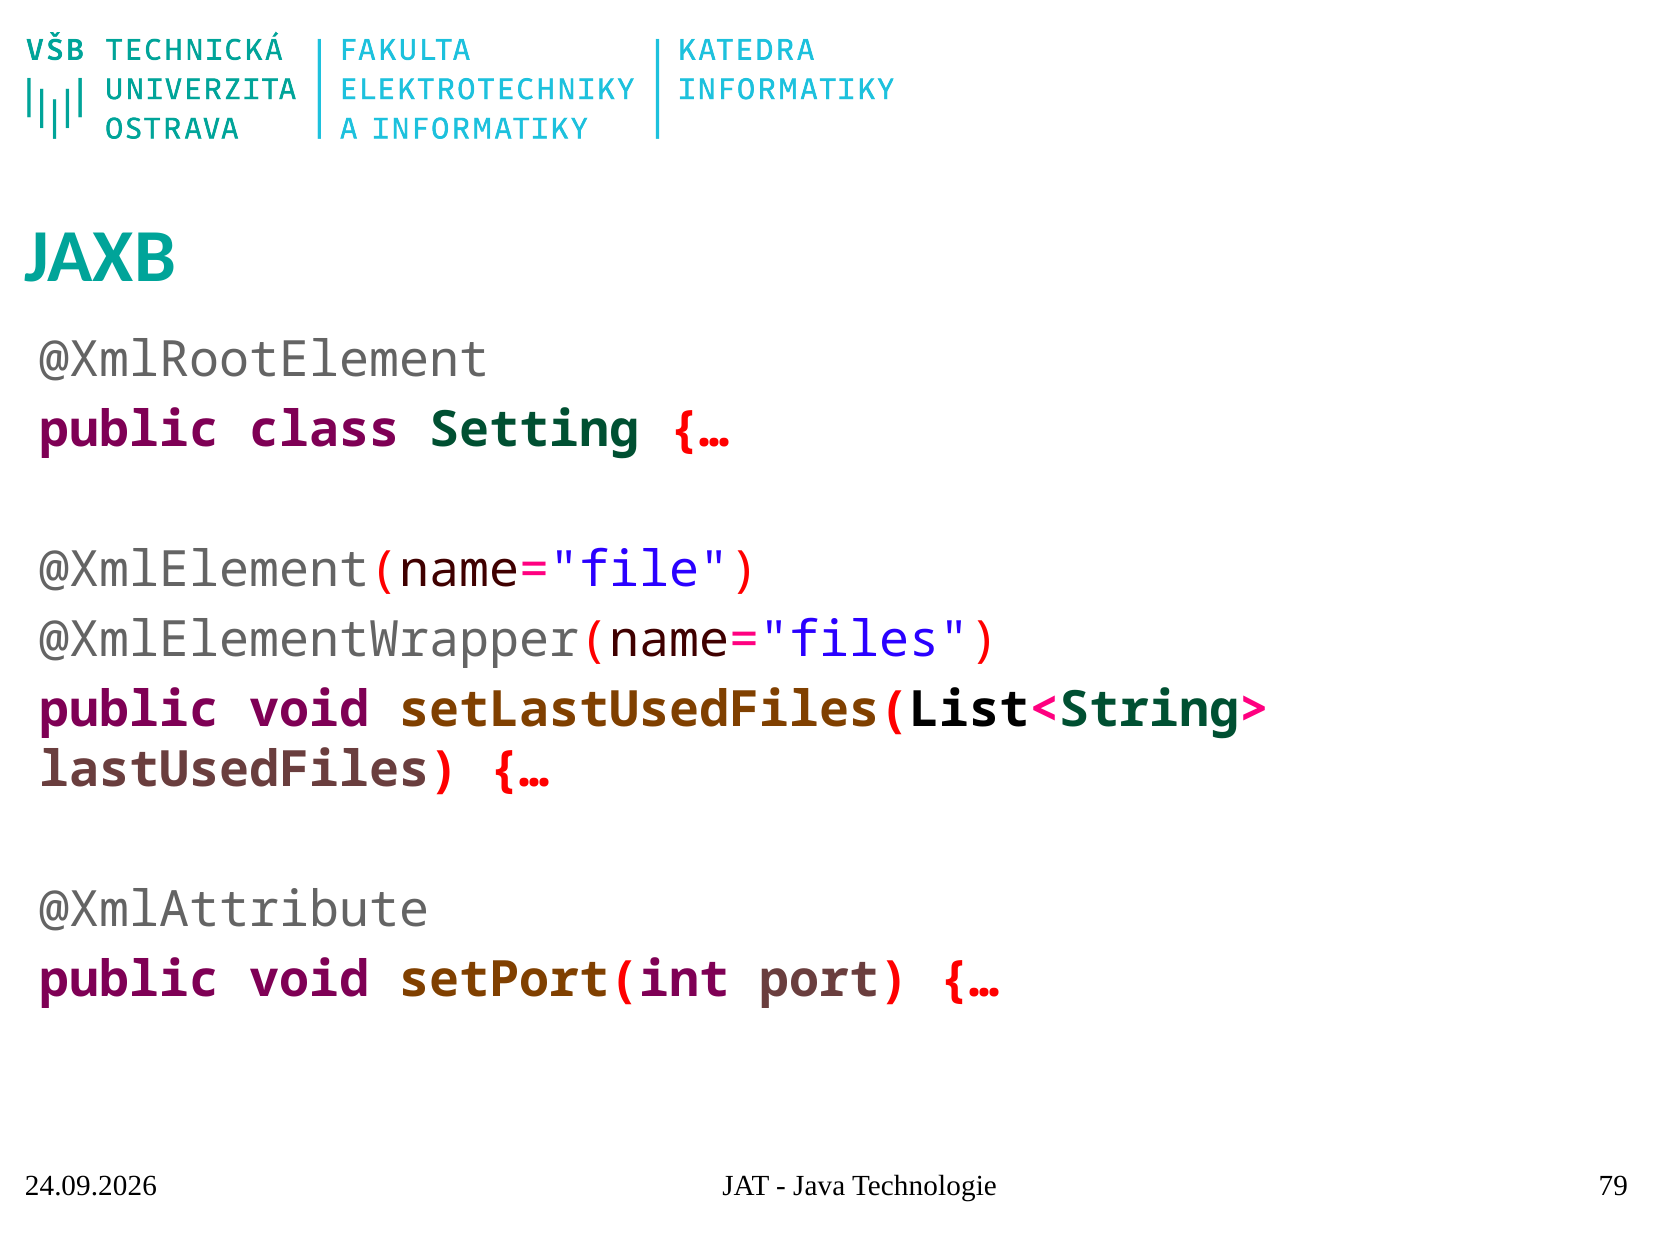

JAXB
# @XmlRootElement
public class Setting {…
@XmlElement(name="file")
@XmlElementWrapper(name="files")
public void setLastUsedFiles(List<String> lastUsedFiles) {…
@XmlAttribute
public void setPort(int port) {…
JAT - Java Technologie
79